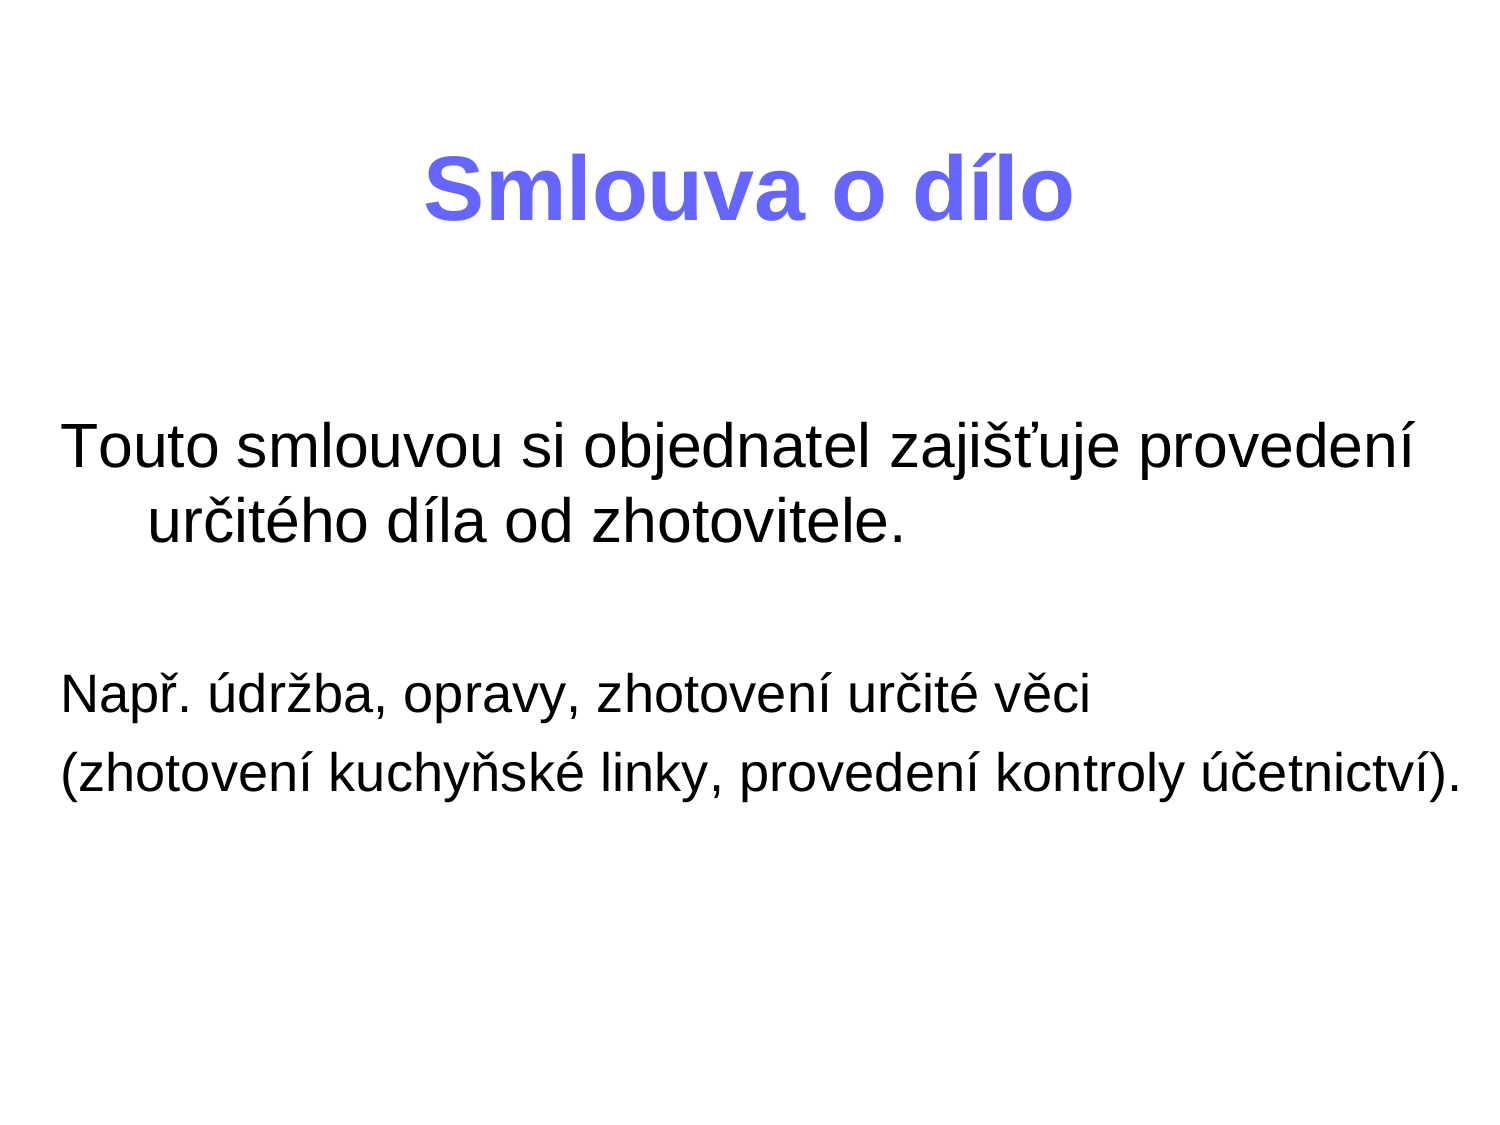

# Smlouva o dílo
Touto smlouvou si objednatel zajišťuje provedení určitého díla od zhotovitele.
Např. údržba, opravy, zhotovení určité věci
(zhotovení kuchyňské linky, provedení kontroly účetnictví).